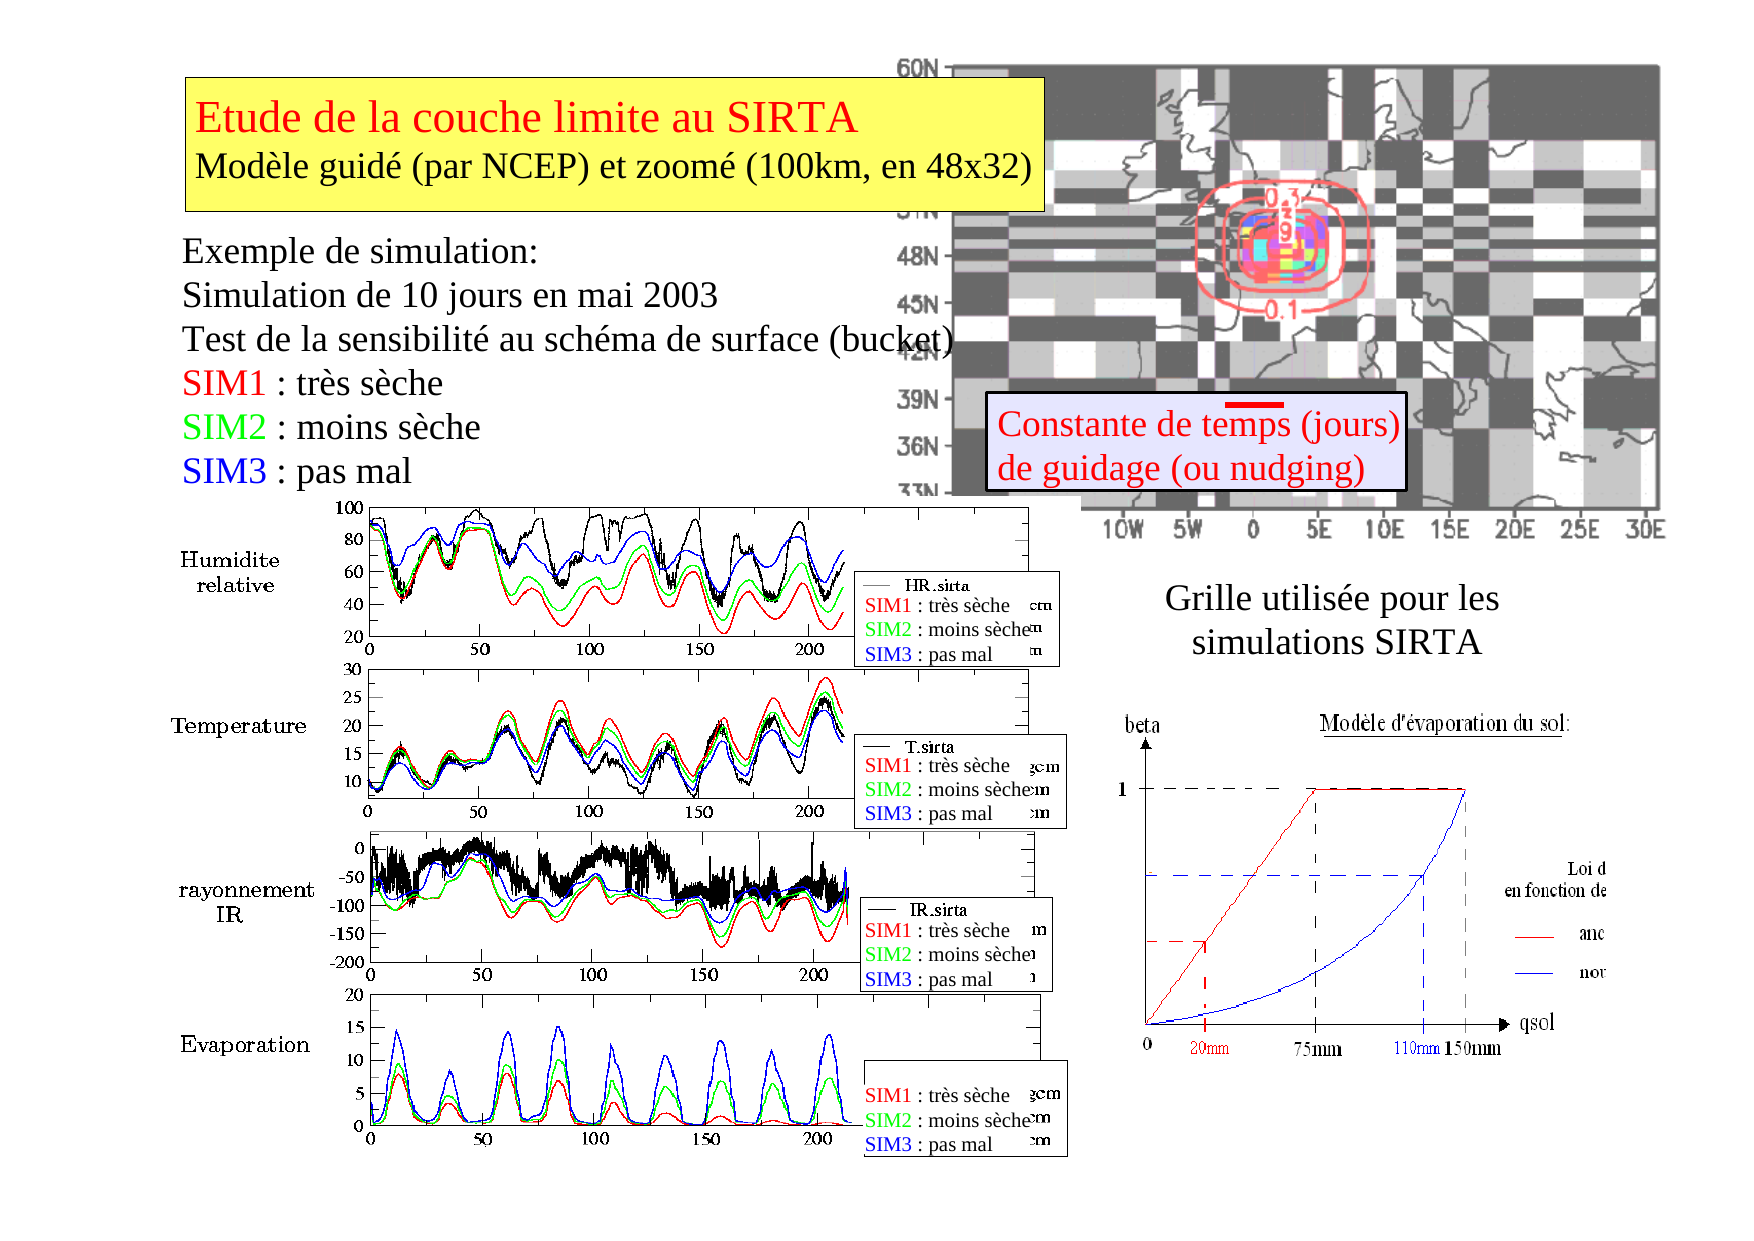

Etude de la couche limite au SIRTA
Modèle guidé (par NCEP) et zoomé (100km, en 48x32)
Exemple de simulation:
Simulation de 10 jours en mai 2003
Test de la sensibilité au schéma de surface (bucket)
SIM1 : très sèche
SIM2 : moins sèche
SIM3 : pas mal
Constante de temps (jours)
de guidage (ou nudging)
Grille utilisée pour les
simulations SIRTA
SIM1 : très sèche
SIM2 : moins sèche
SIM3 : pas mal
SIM1 : très sèche
SIM2 : moins sèche
SIM3 : pas mal
SIM1 : très sèche
SIM2 : moins sèche
SIM3 : pas mal
SIM1 : très sèche
SIM2 : moins sèche
SIM3 : pas mal